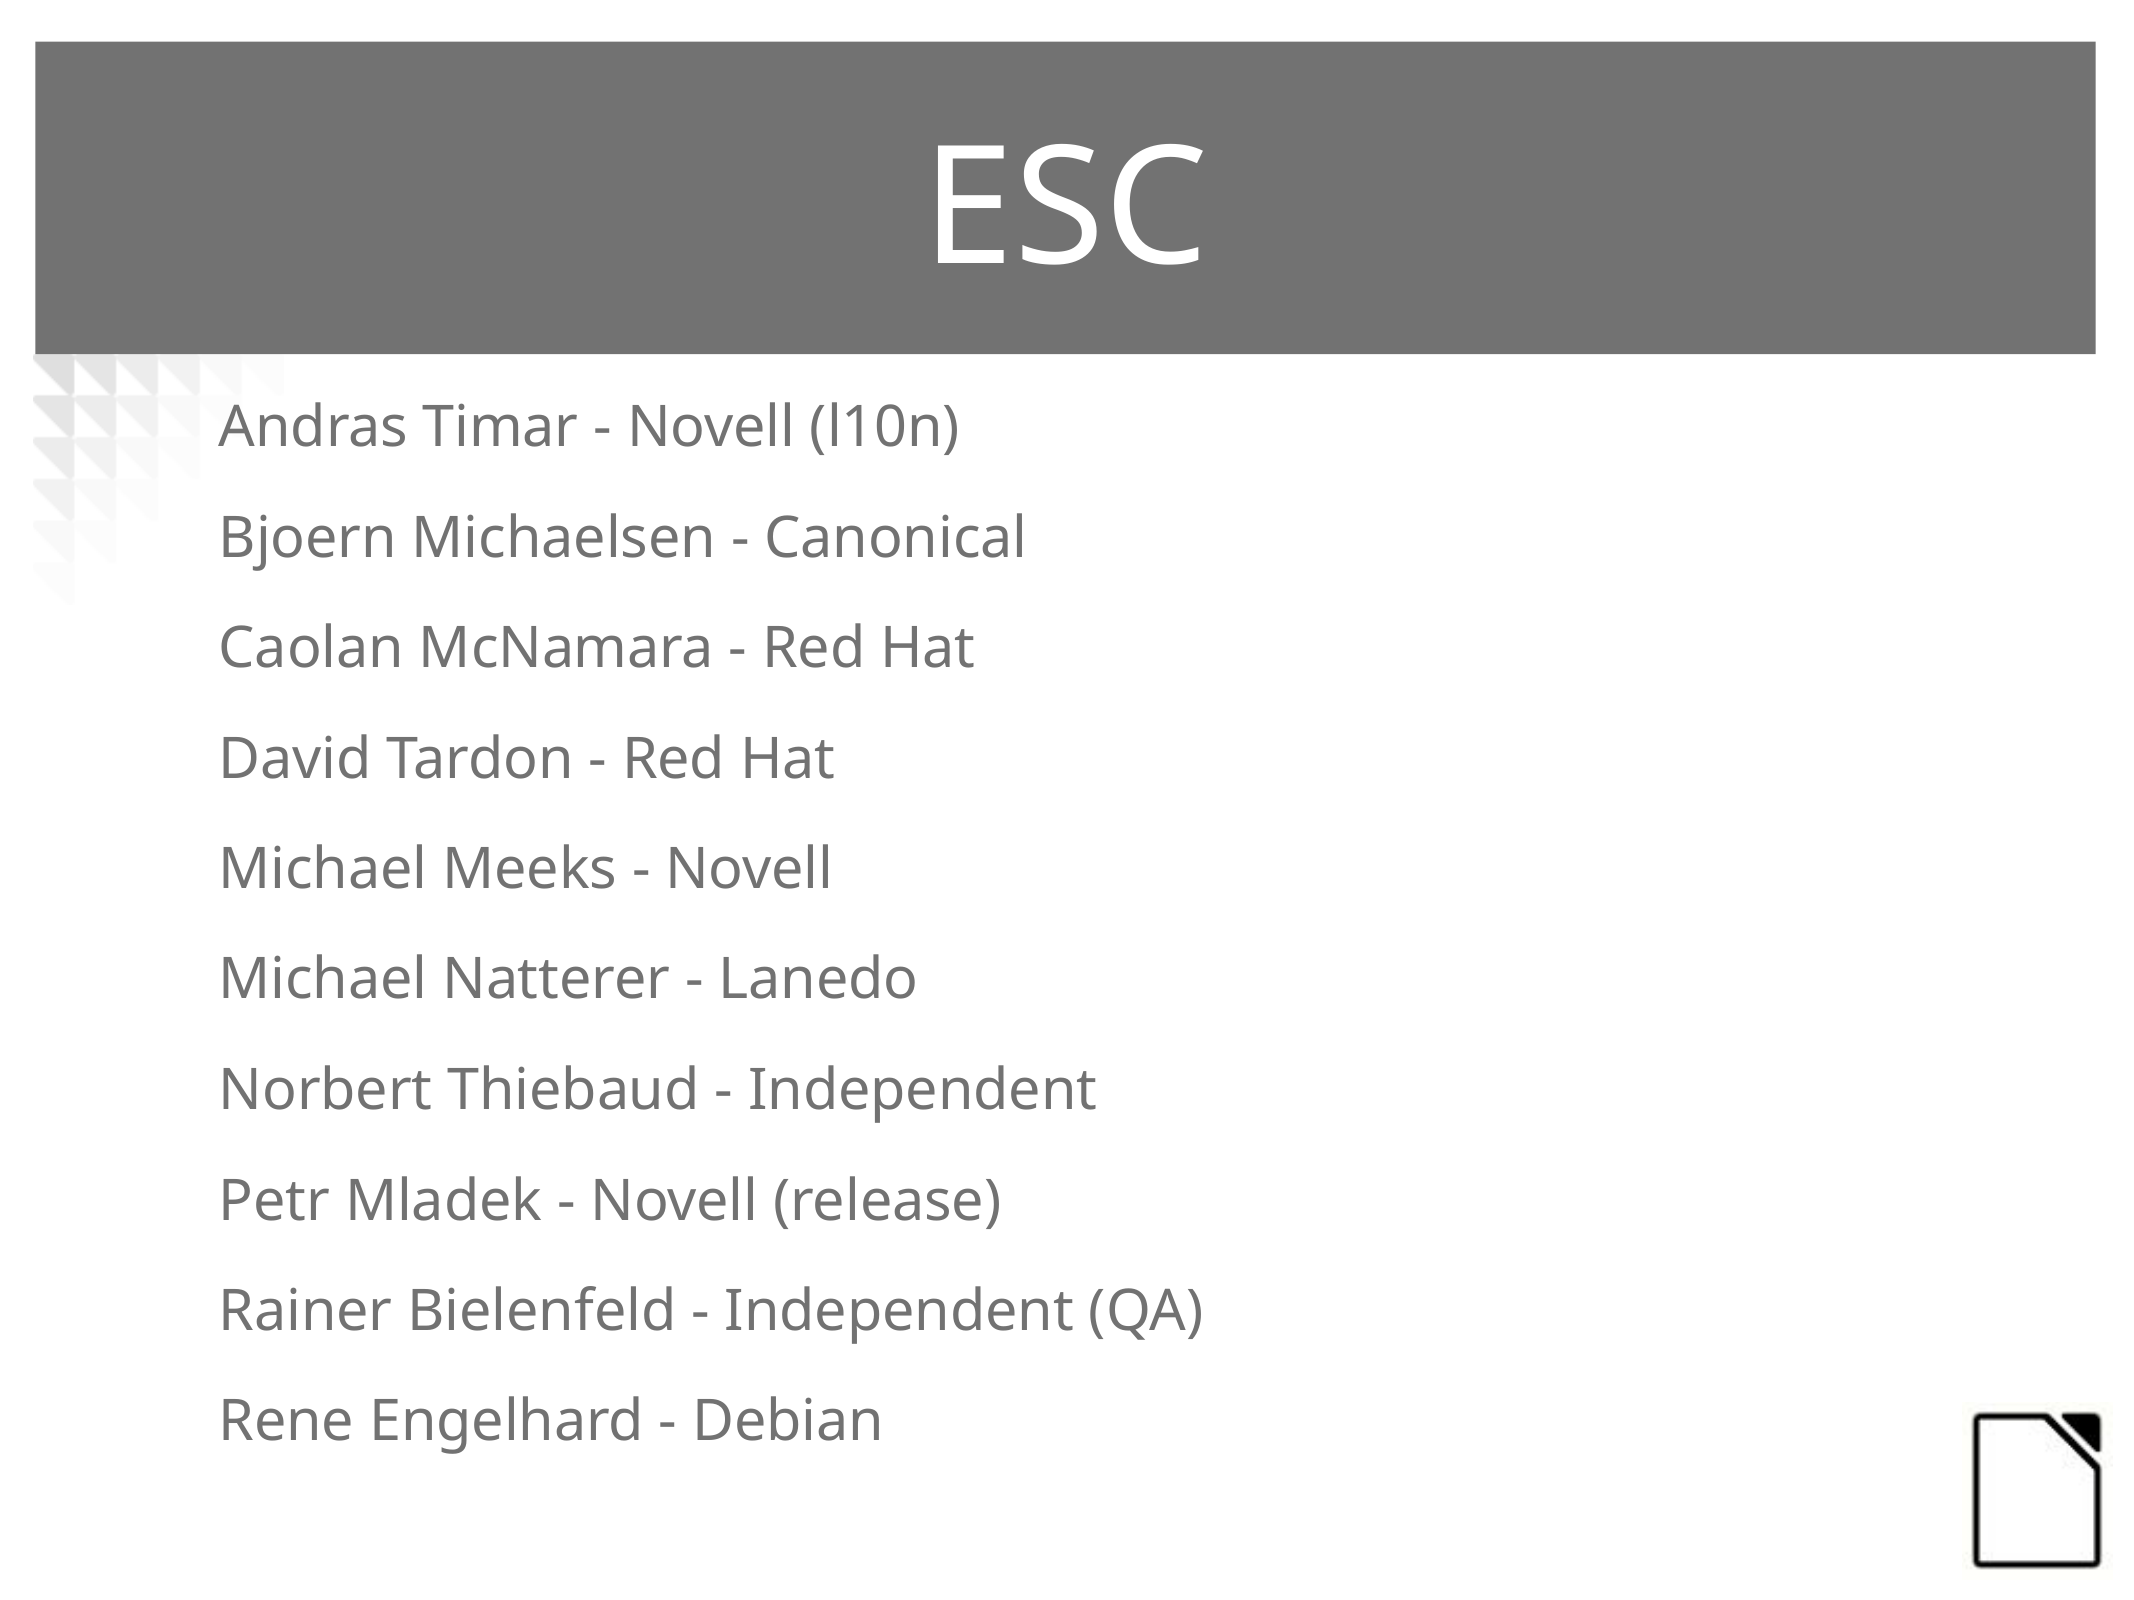

# ESC
Andras Timar - Novell (l10n)
Bjoern Michaelsen - Canonical
Caolan McNamara - Red Hat
David Tardon - Red Hat
Michael Meeks - Novell
Michael Natterer - Lanedo
Norbert Thiebaud - Independent
Petr Mladek - Novell (release)
Rainer Bielenfeld - Independent (QA)
Rene Engelhard - Debian